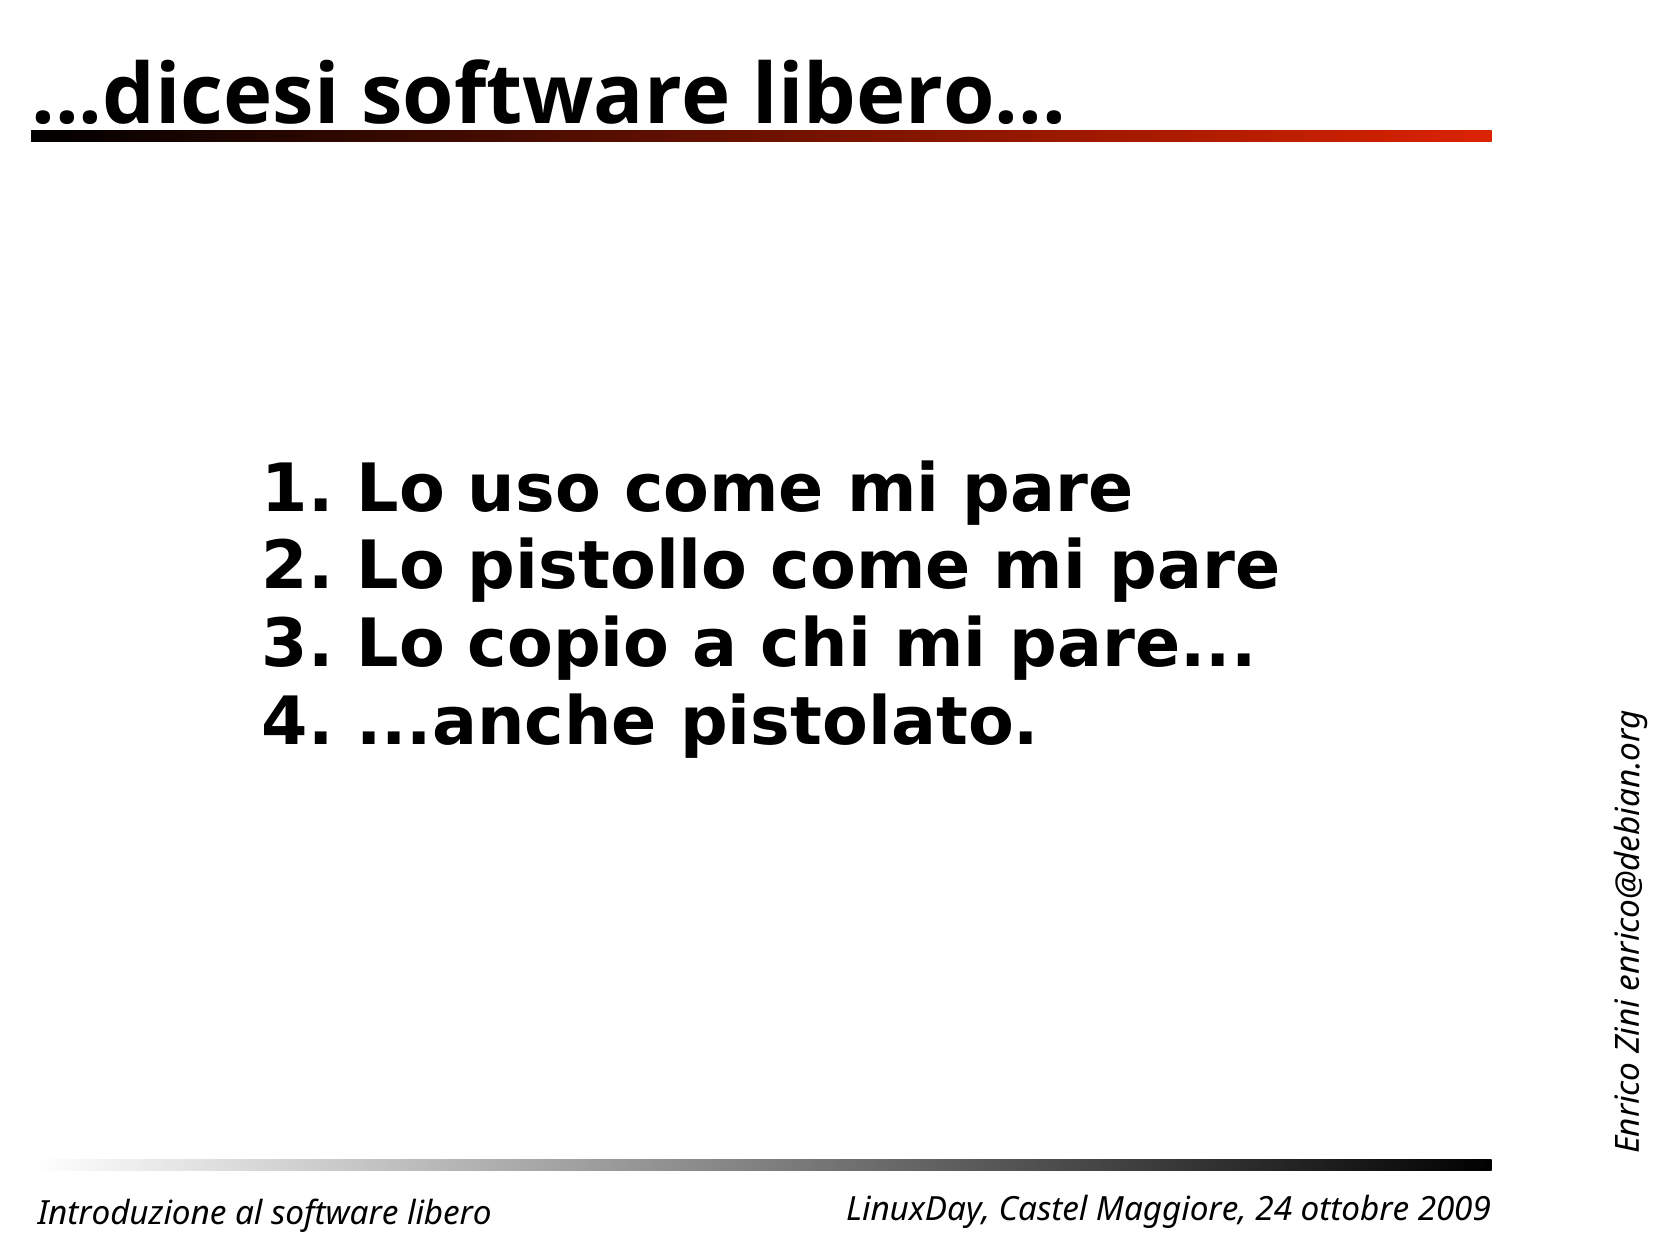

...dicesi software libero...
1. Lo uso come mi pare
2. Lo pistollo come mi pare
3. Lo copio a chi mi pare...
4. ...anche pistolato.